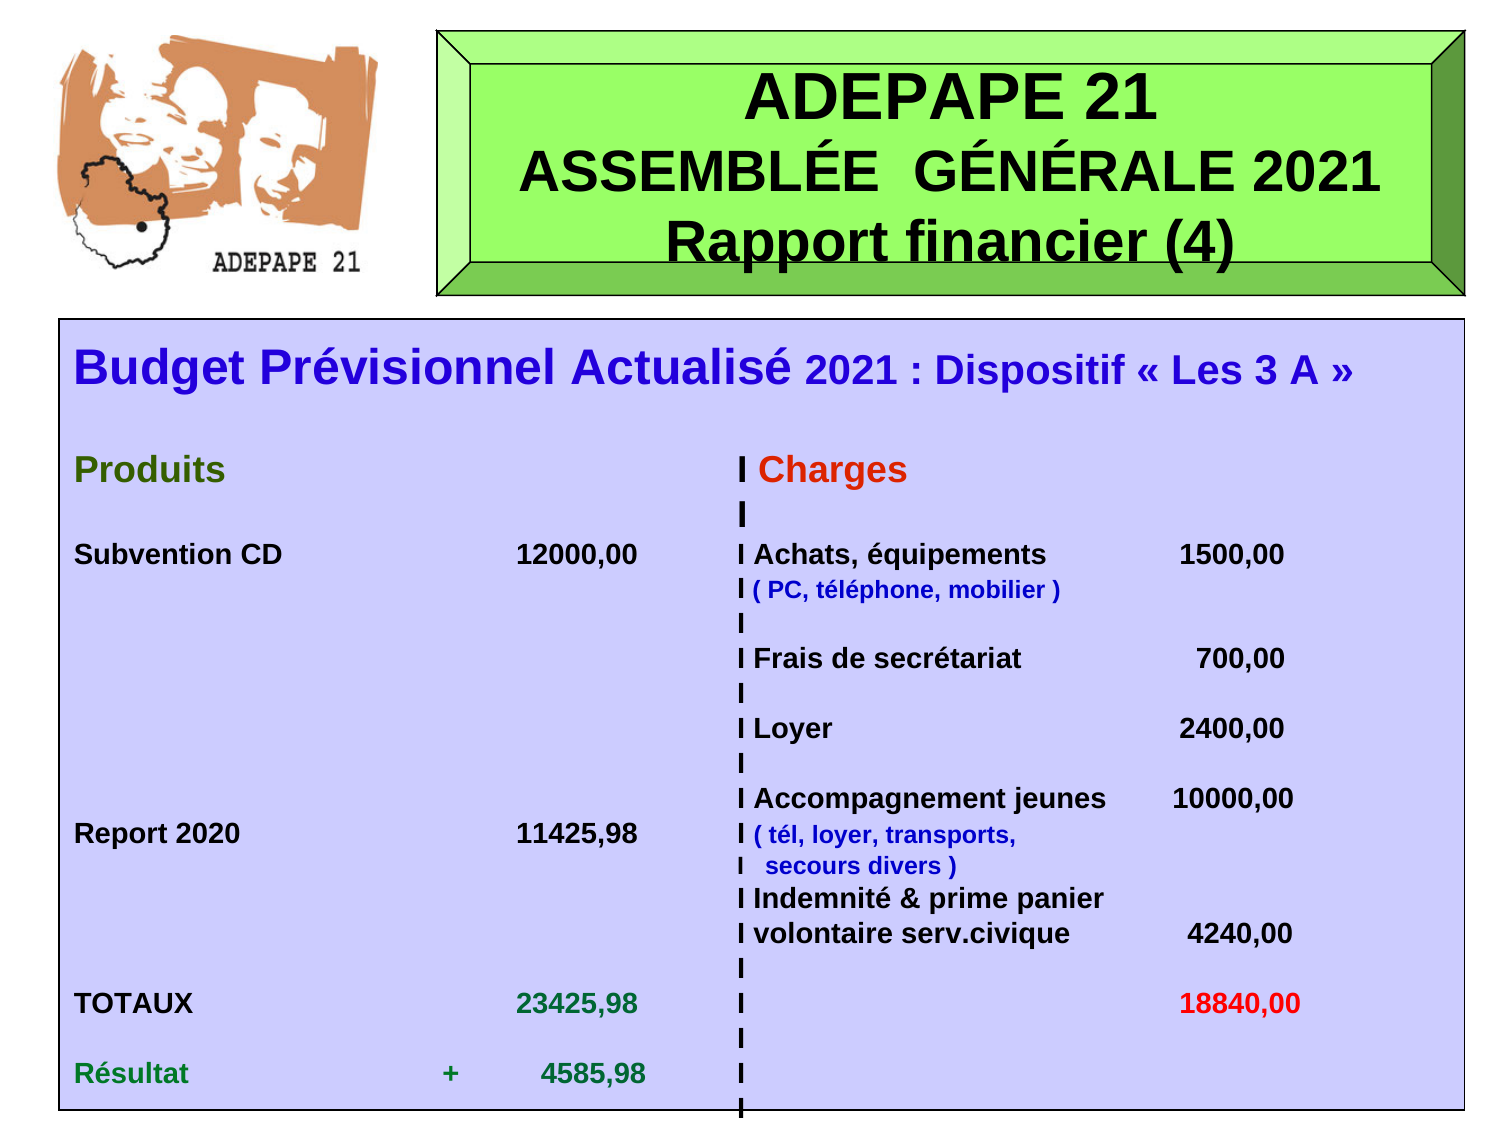

ADEPAPE 21
ASSEMBLÉE GÉNÉRALE 2021
Rapport financier (4)
Budget Prévisionnel Actualisé 2021 : Dispositif « Les 3 A »
Produits							I Charges
									I																			I
Subvention CD				12000,00		I Achats, équipements		1500,00
									I ( PC, téléphone, mobilier )
									I
									I Frais de secrétariat			 700,00
									I
									I Loyer			 	 	2400,00
									I
									I Accompagnement jeunes 10000,00
Report 2020	 			11425,98		I ( tél, loyer, transports,
									I secours divers )
			 						I Indemnité & prime panier
		 							I volontaire serv.civique		 4240,00
									I
TOTAUX					23425,98		I 						18840,00
									I
Résultat				+	 4585,98		I
									I